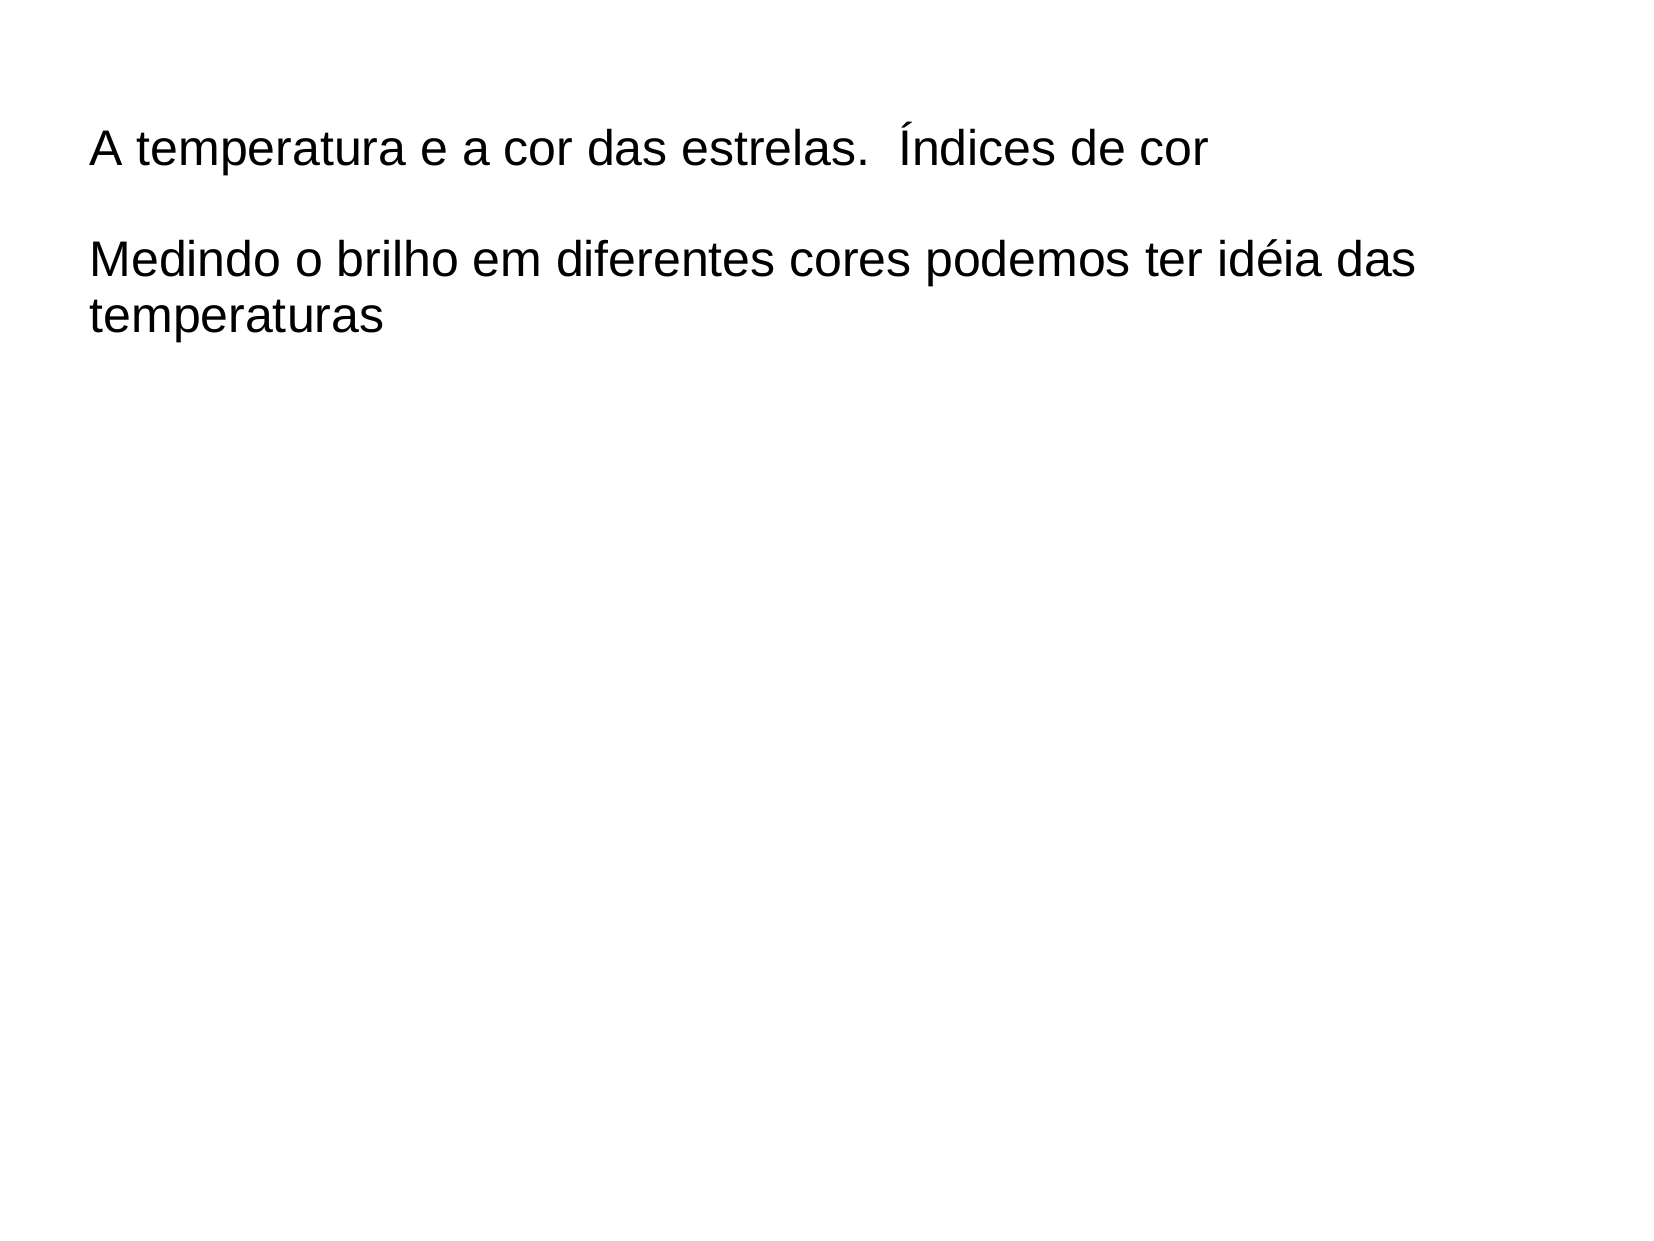

A temperatura e a cor das estrelas. Índices de cor
Medindo o brilho em diferentes cores podemos ter idéia das temperaturas